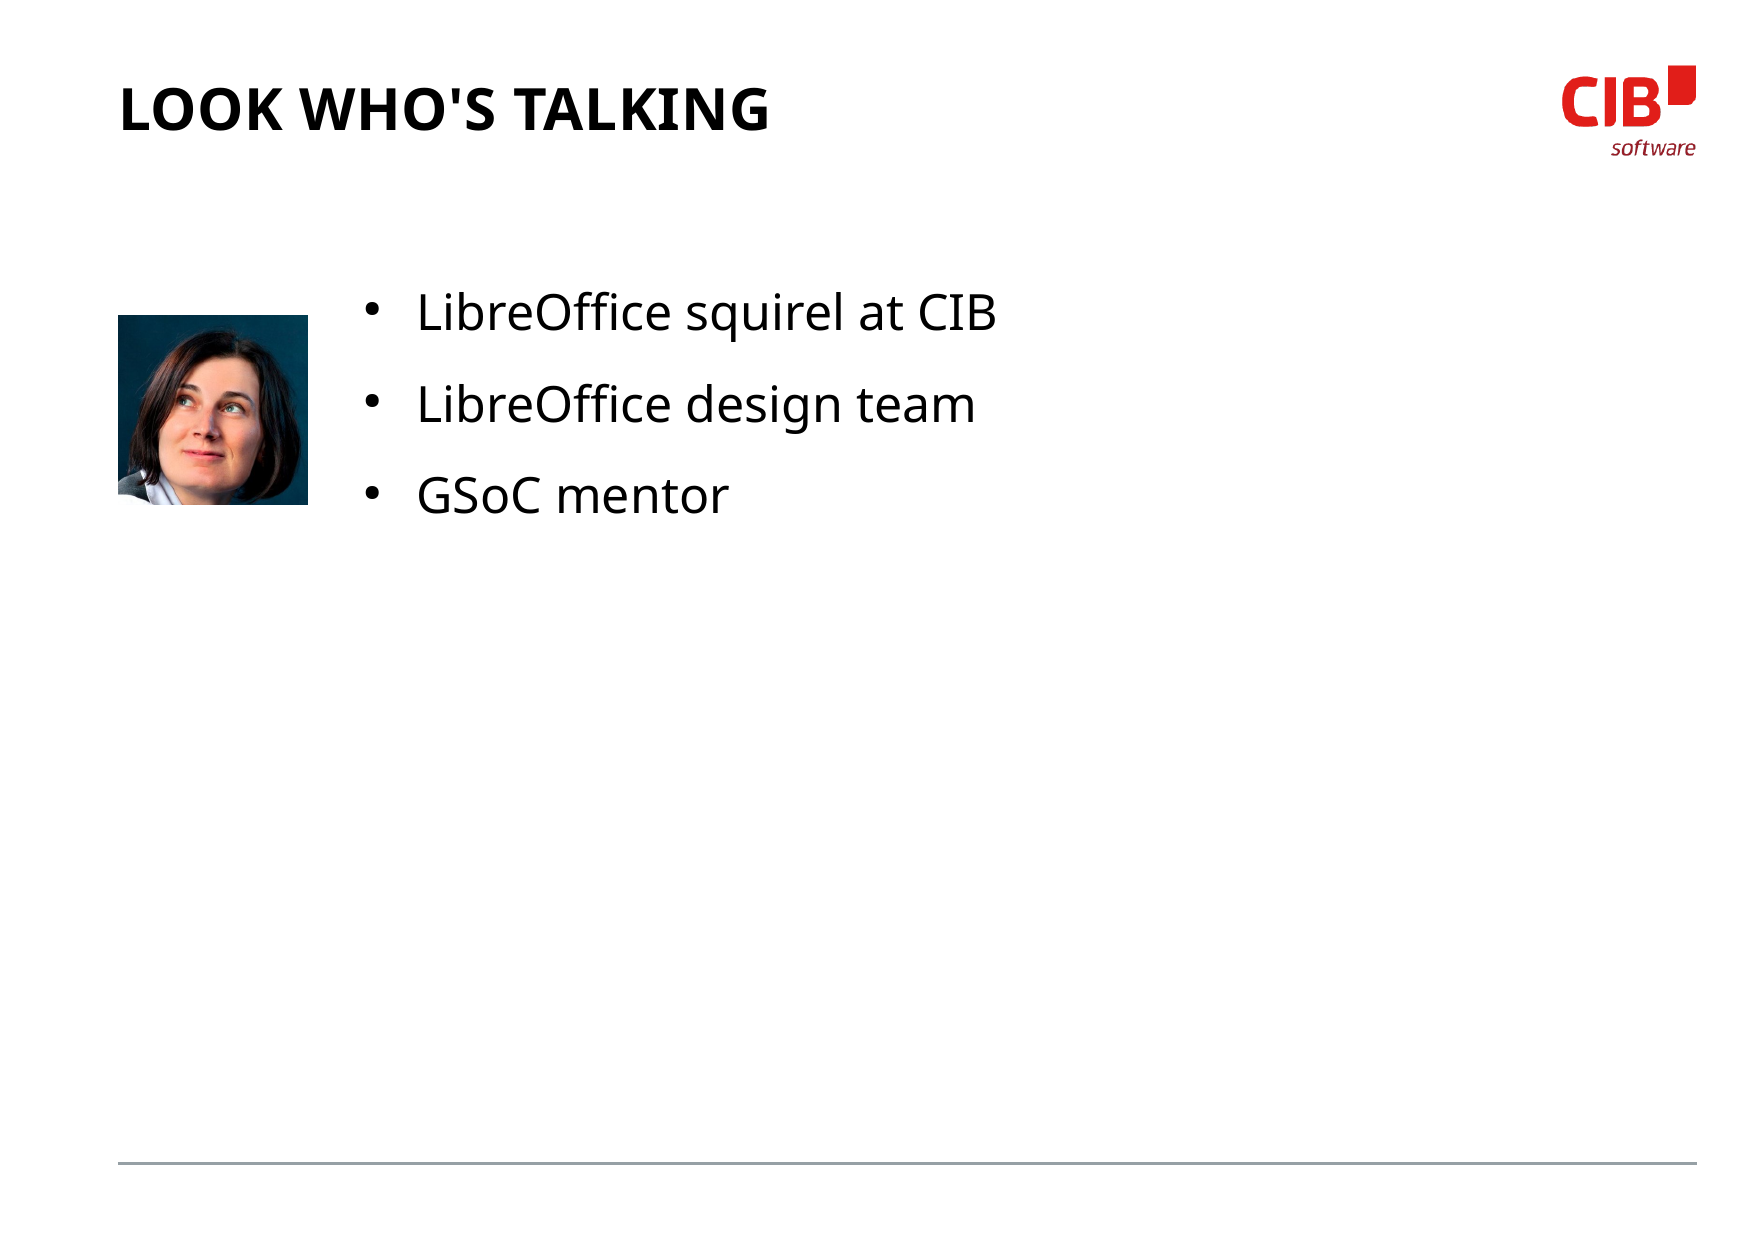

# Look who's talking
LibreOffice squirel at CIB
LibreOffice design team
GSoC mentor